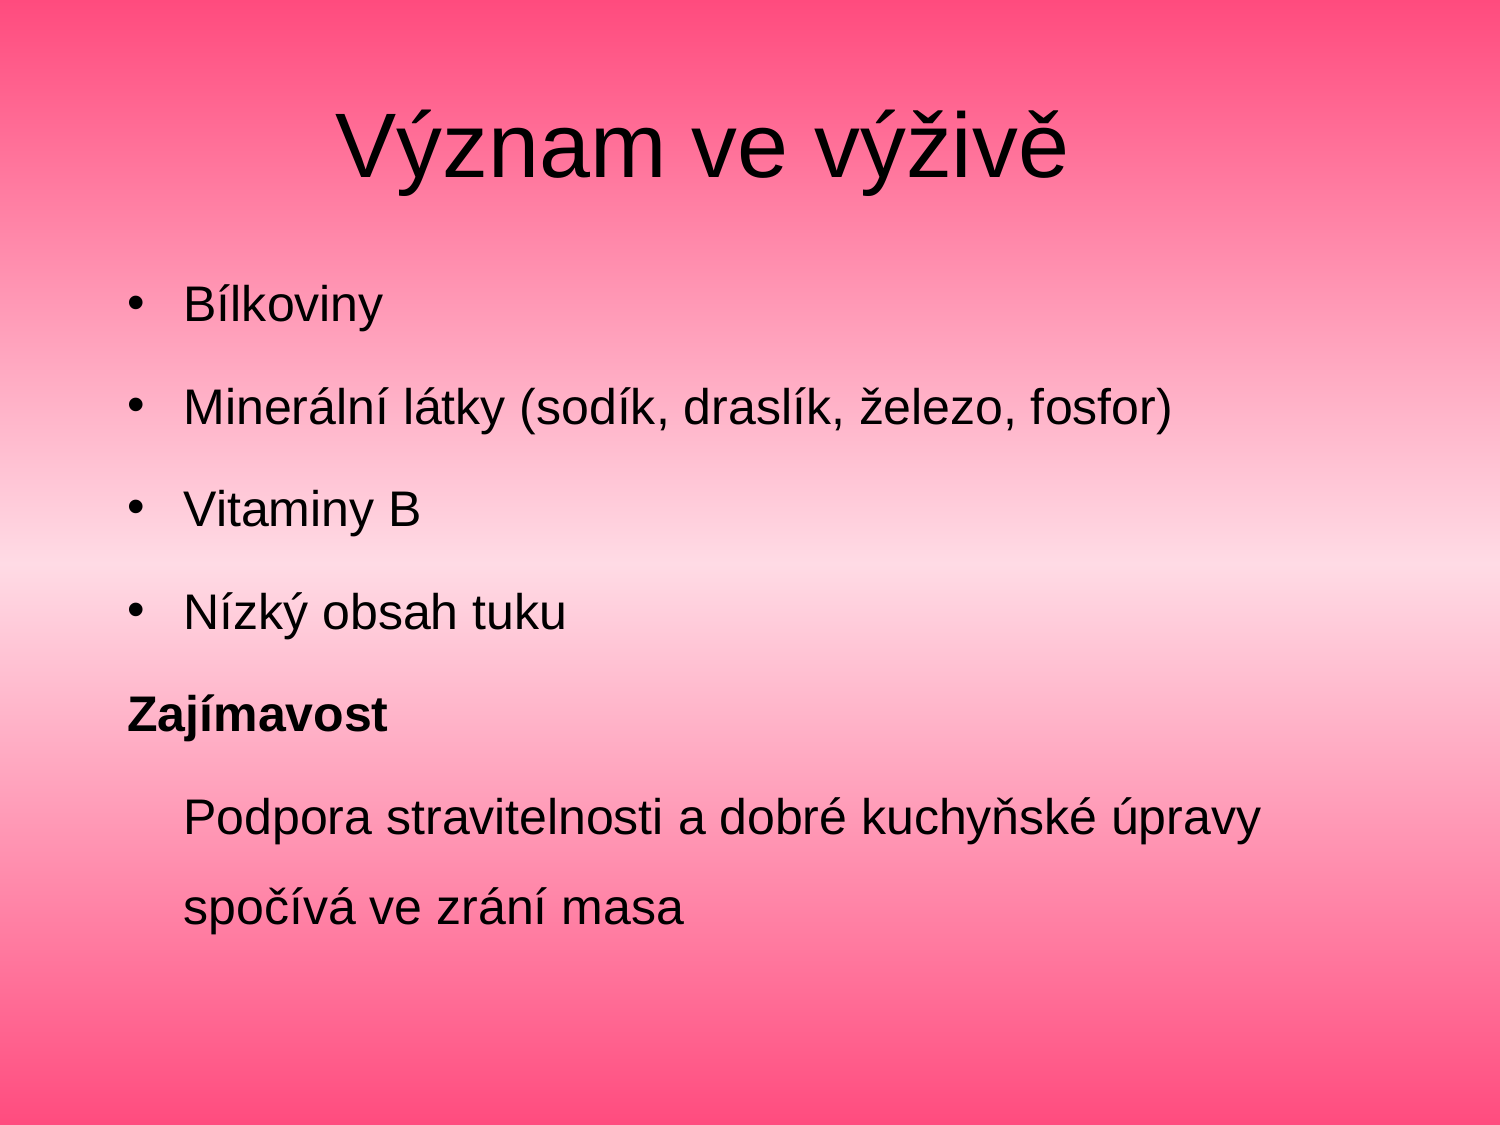

# Význam ve výživě
Bílkoviny
Minerální látky (sodík, draslík, železo, fosfor)
Vitaminy B
Nízký obsah tuku
Zajímavost
	Podpora stravitelnosti a dobré kuchyňské úpravy spočívá ve zrání masa